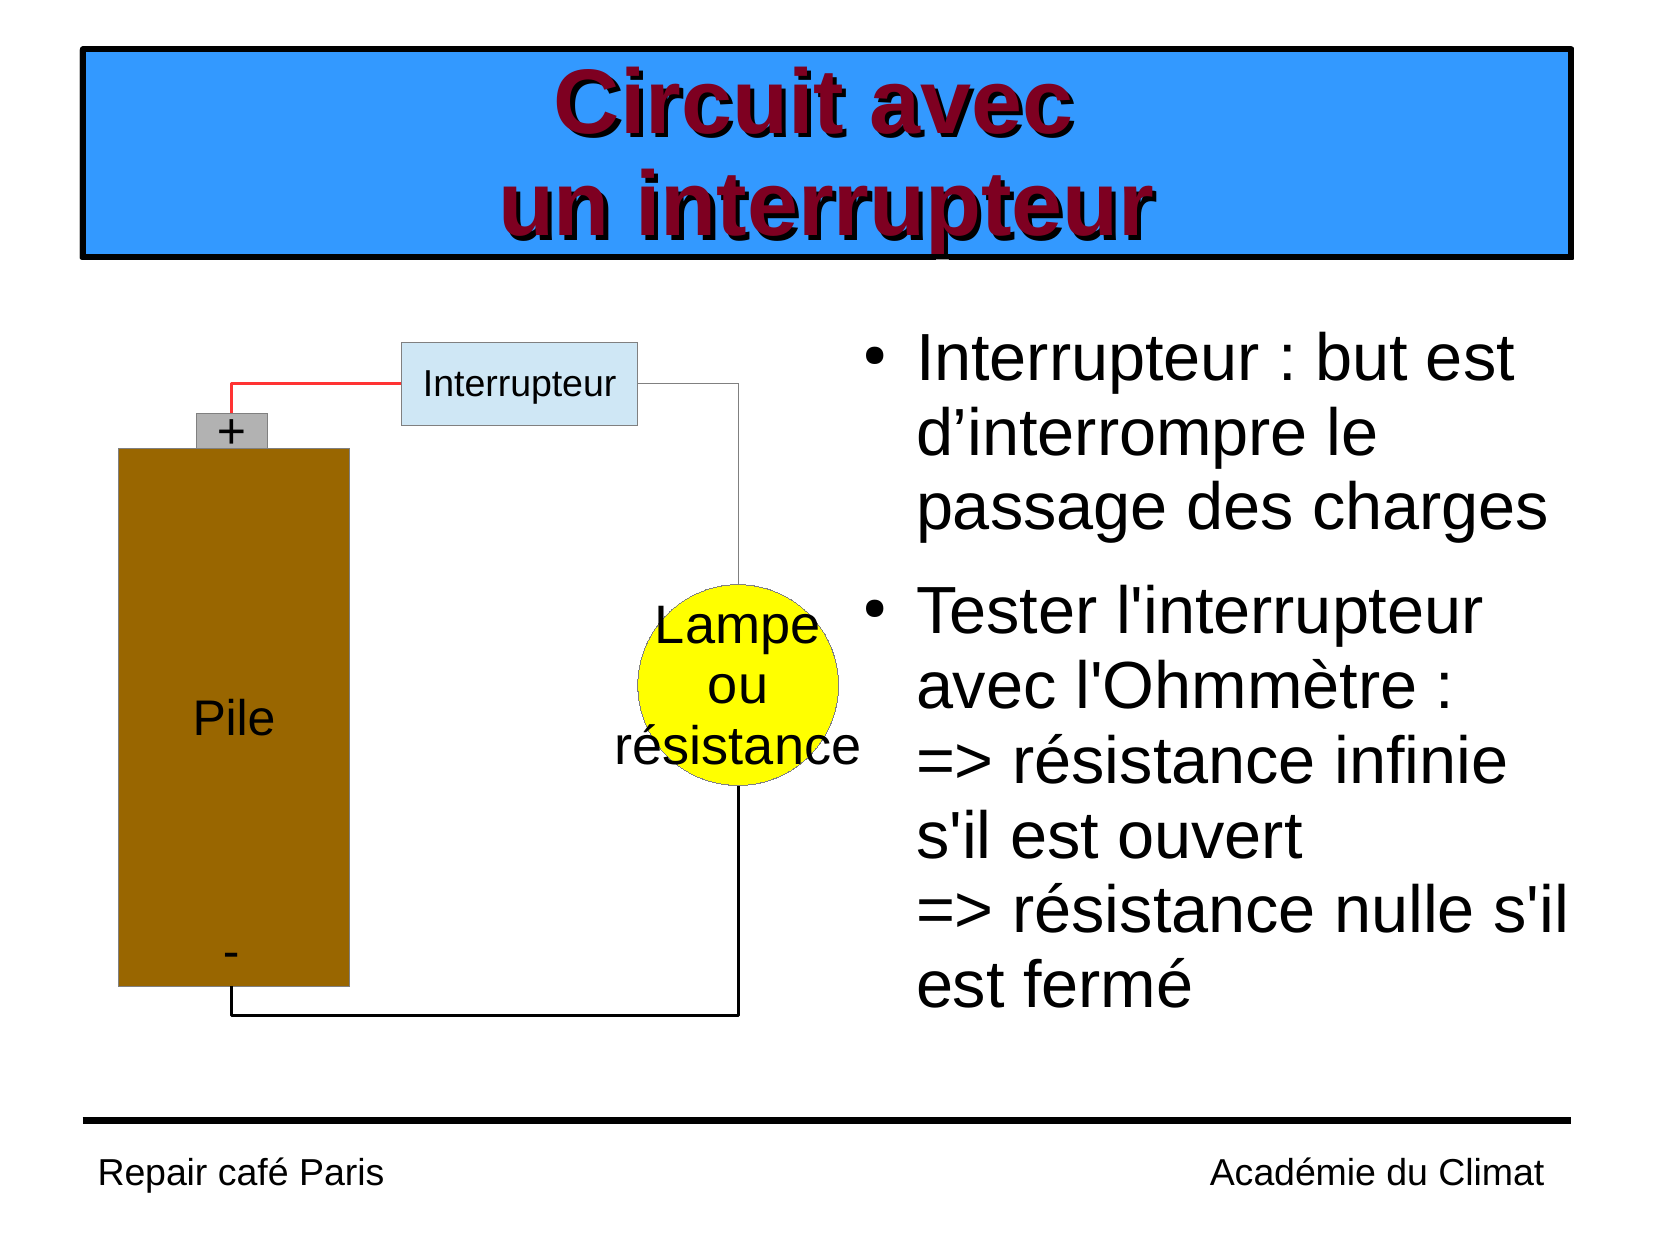

# Circuit avec un interrupteur
Interrupteur : but est d’interrompre le passage des charges
Tester l'interrupteur avec l'Ohmmètre :
=> résistance infinie s'il est ouvert
=> résistance nulle s'il est fermé
Interrupteur
+
Pile
Lampe
ou
résistance
-
Repair café Paris	Académie du Climat